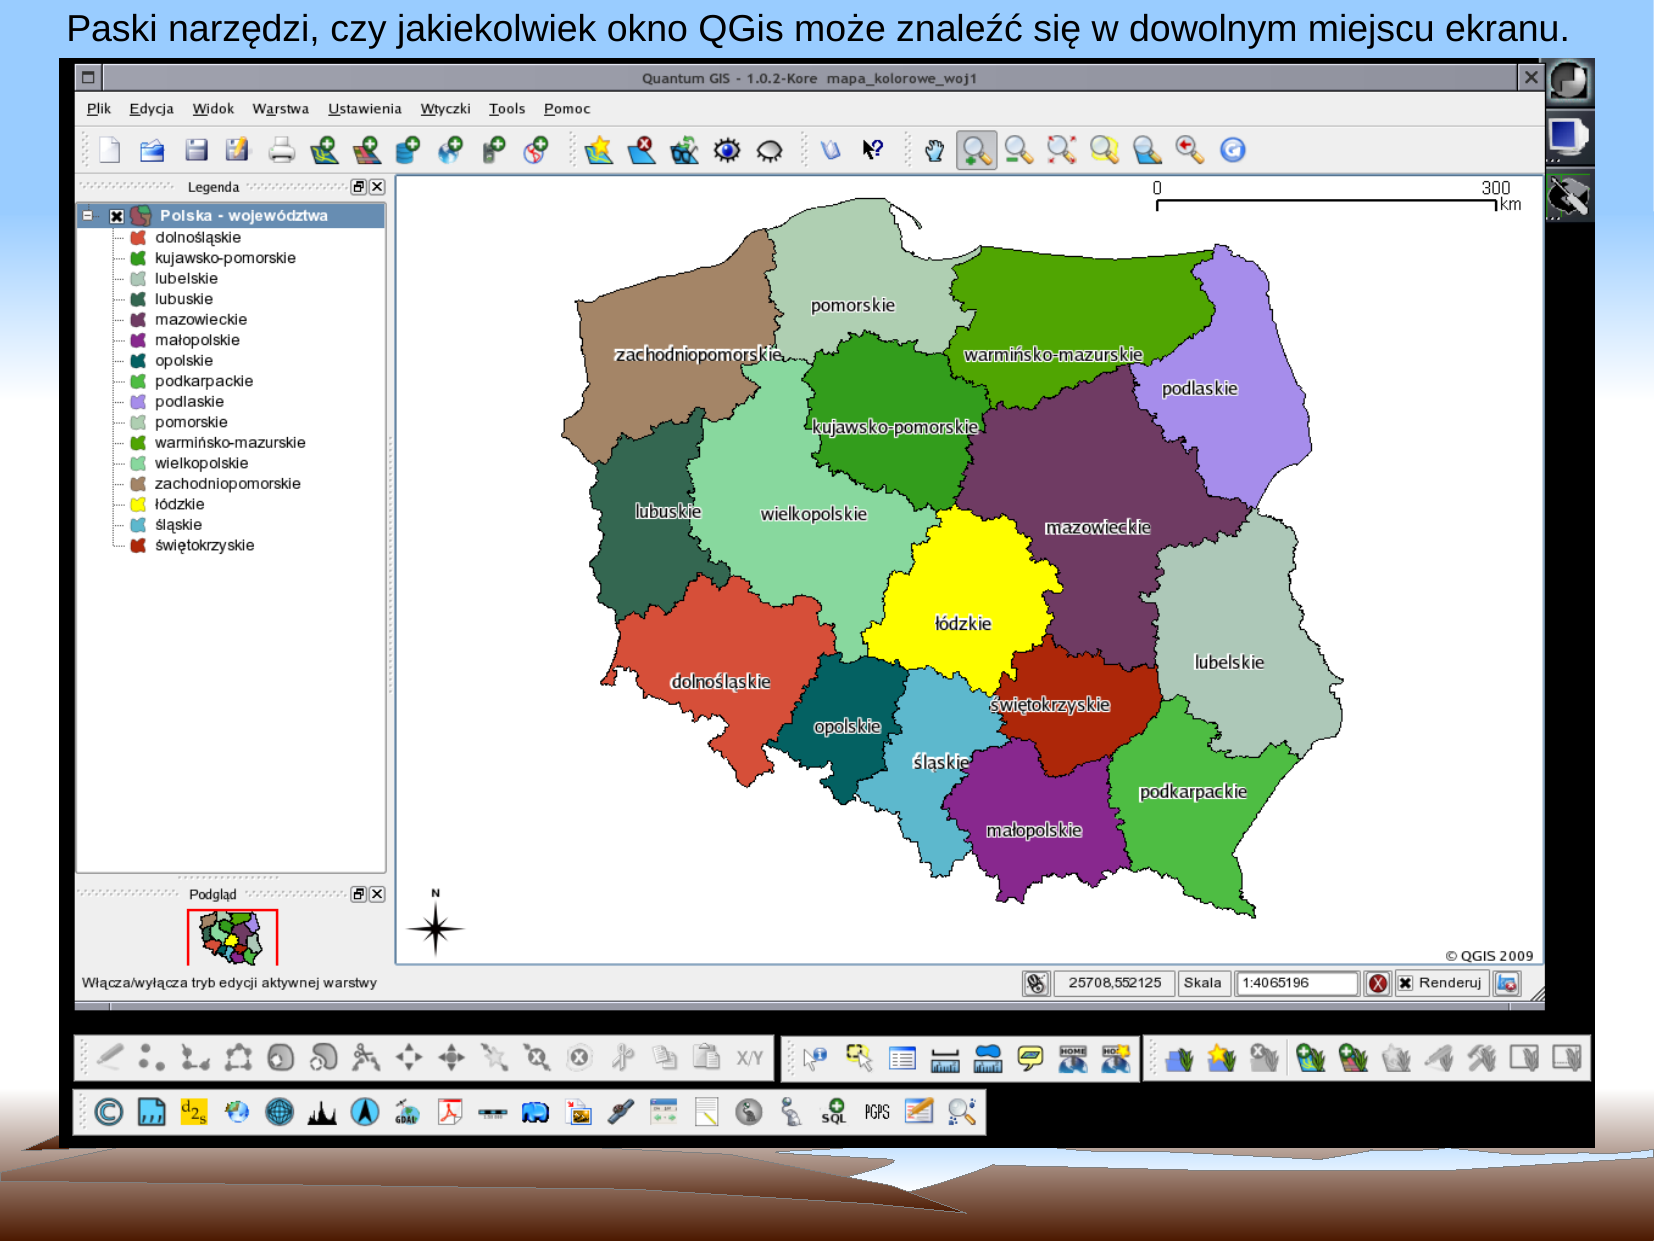

Paski narzędzi, czy jakiekolwiek okno QGis może znaleźć się w dowolnym miejscu ekranu.